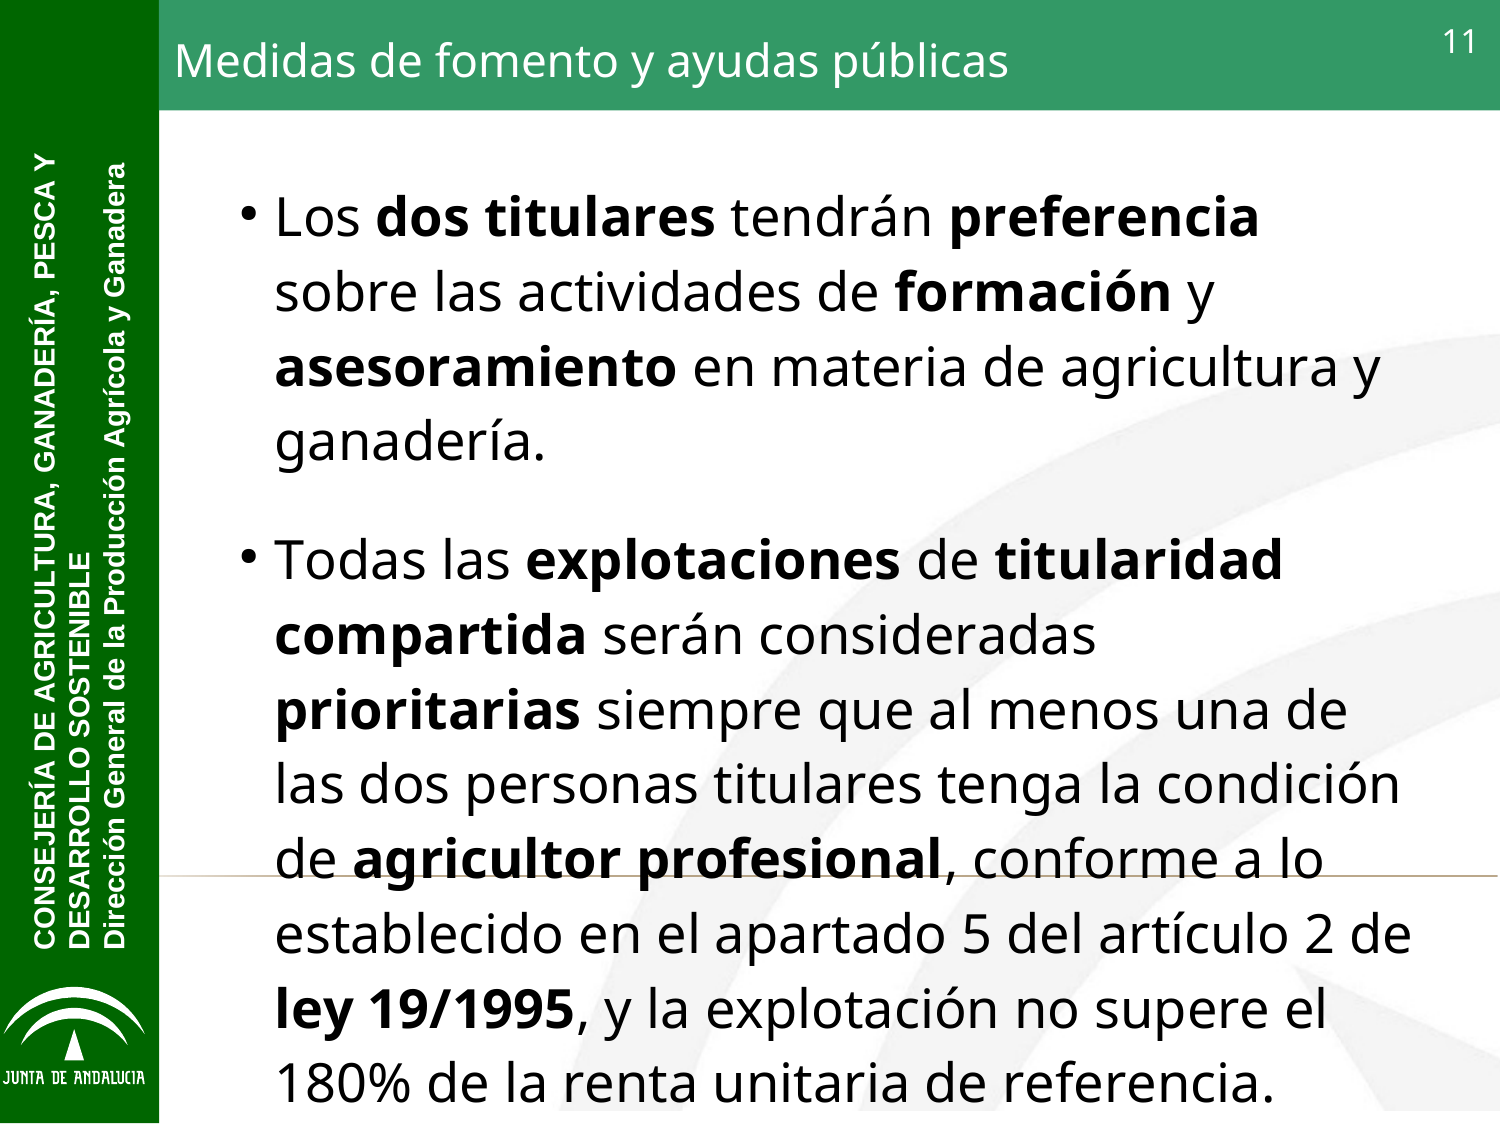

Medidas de fomento y ayudas públicas
11
Los dos titulares tendrán preferencia sobre las actividades de formación y asesoramiento en materia de agricultura y ganadería.
Todas las explotaciones de titularidad compartida serán consideradas prioritarias siempre que al menos una de las dos personas titulares tenga la condición de agricultor profesional, conforme a lo establecido en el apartado 5 del artículo 2 de ley 19/1995, y la explotación no supere el 180% de la renta unitaria de referencia.